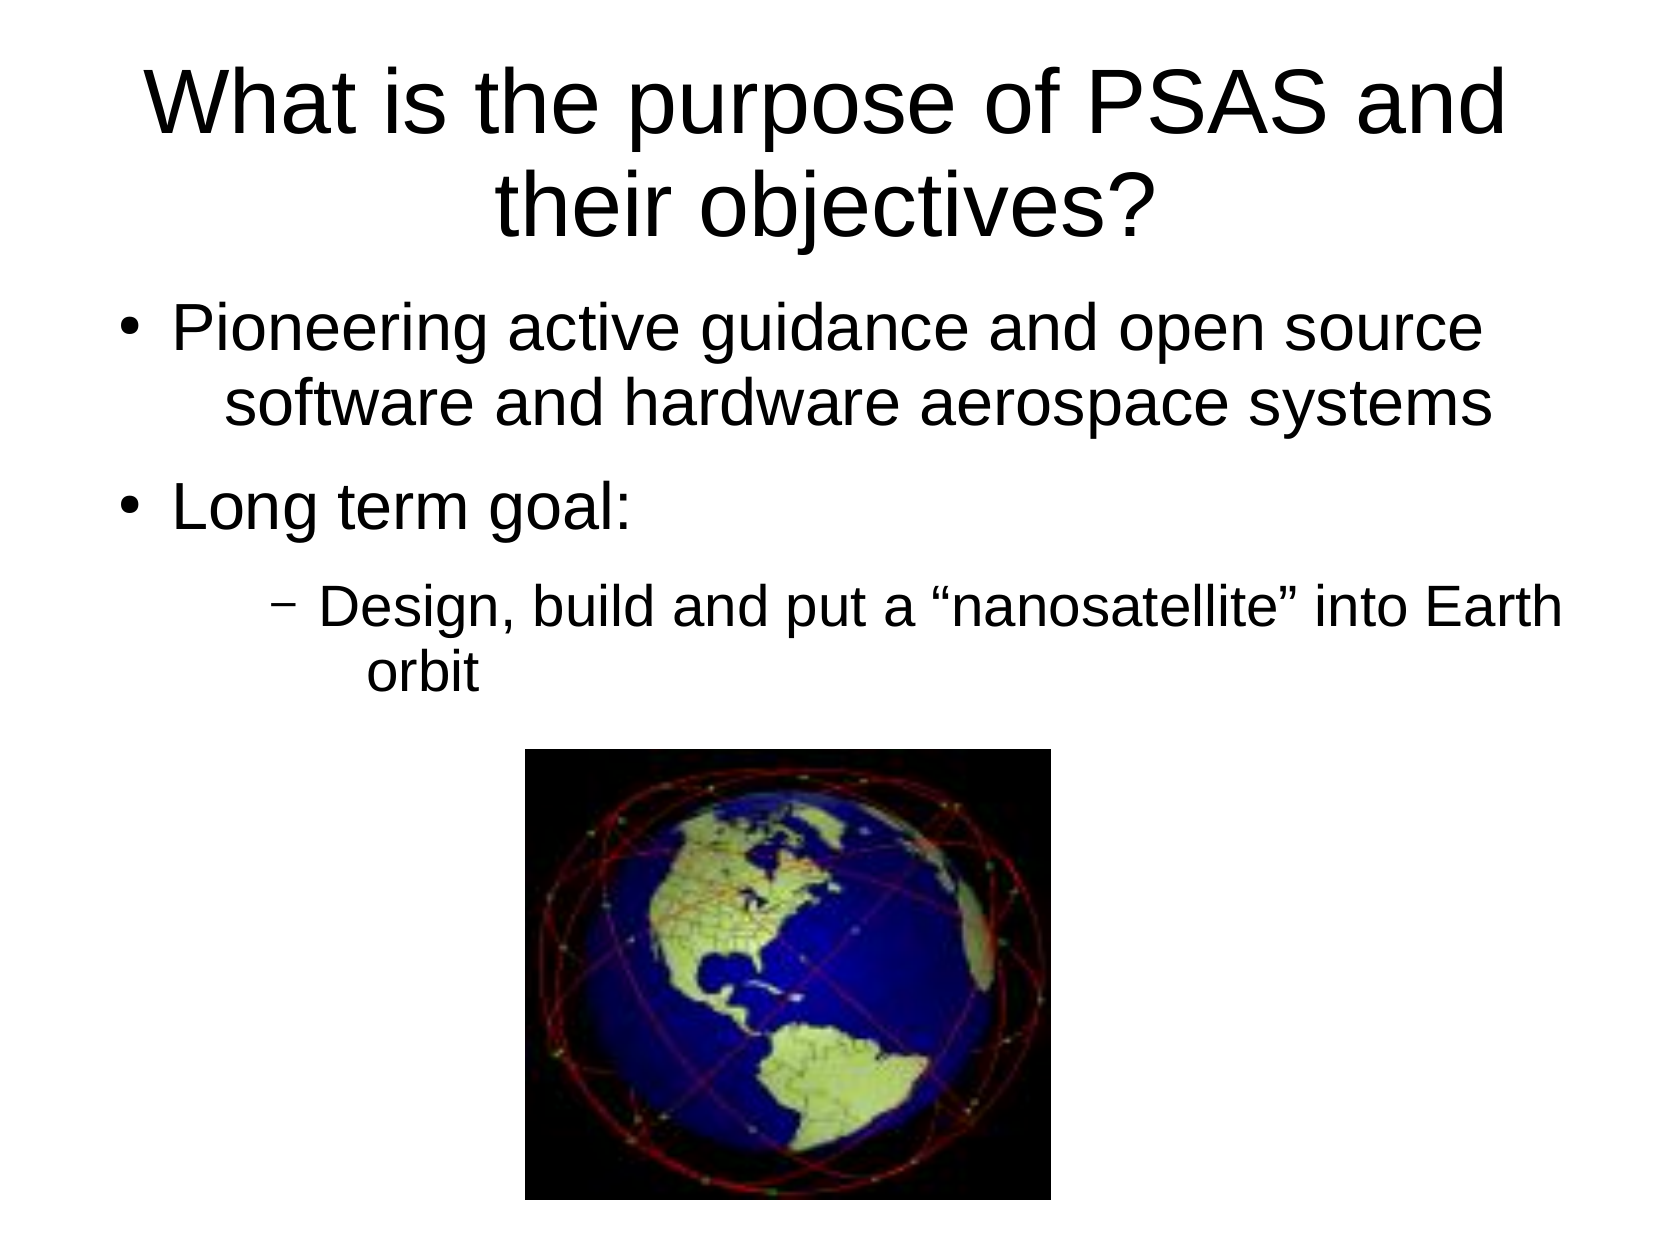

# What is the purpose of PSAS and their objectives?
Pioneering active guidance and open source software and hardware aerospace systems
Long term goal:
Design, build and put a “nanosatellite” into Earth orbit